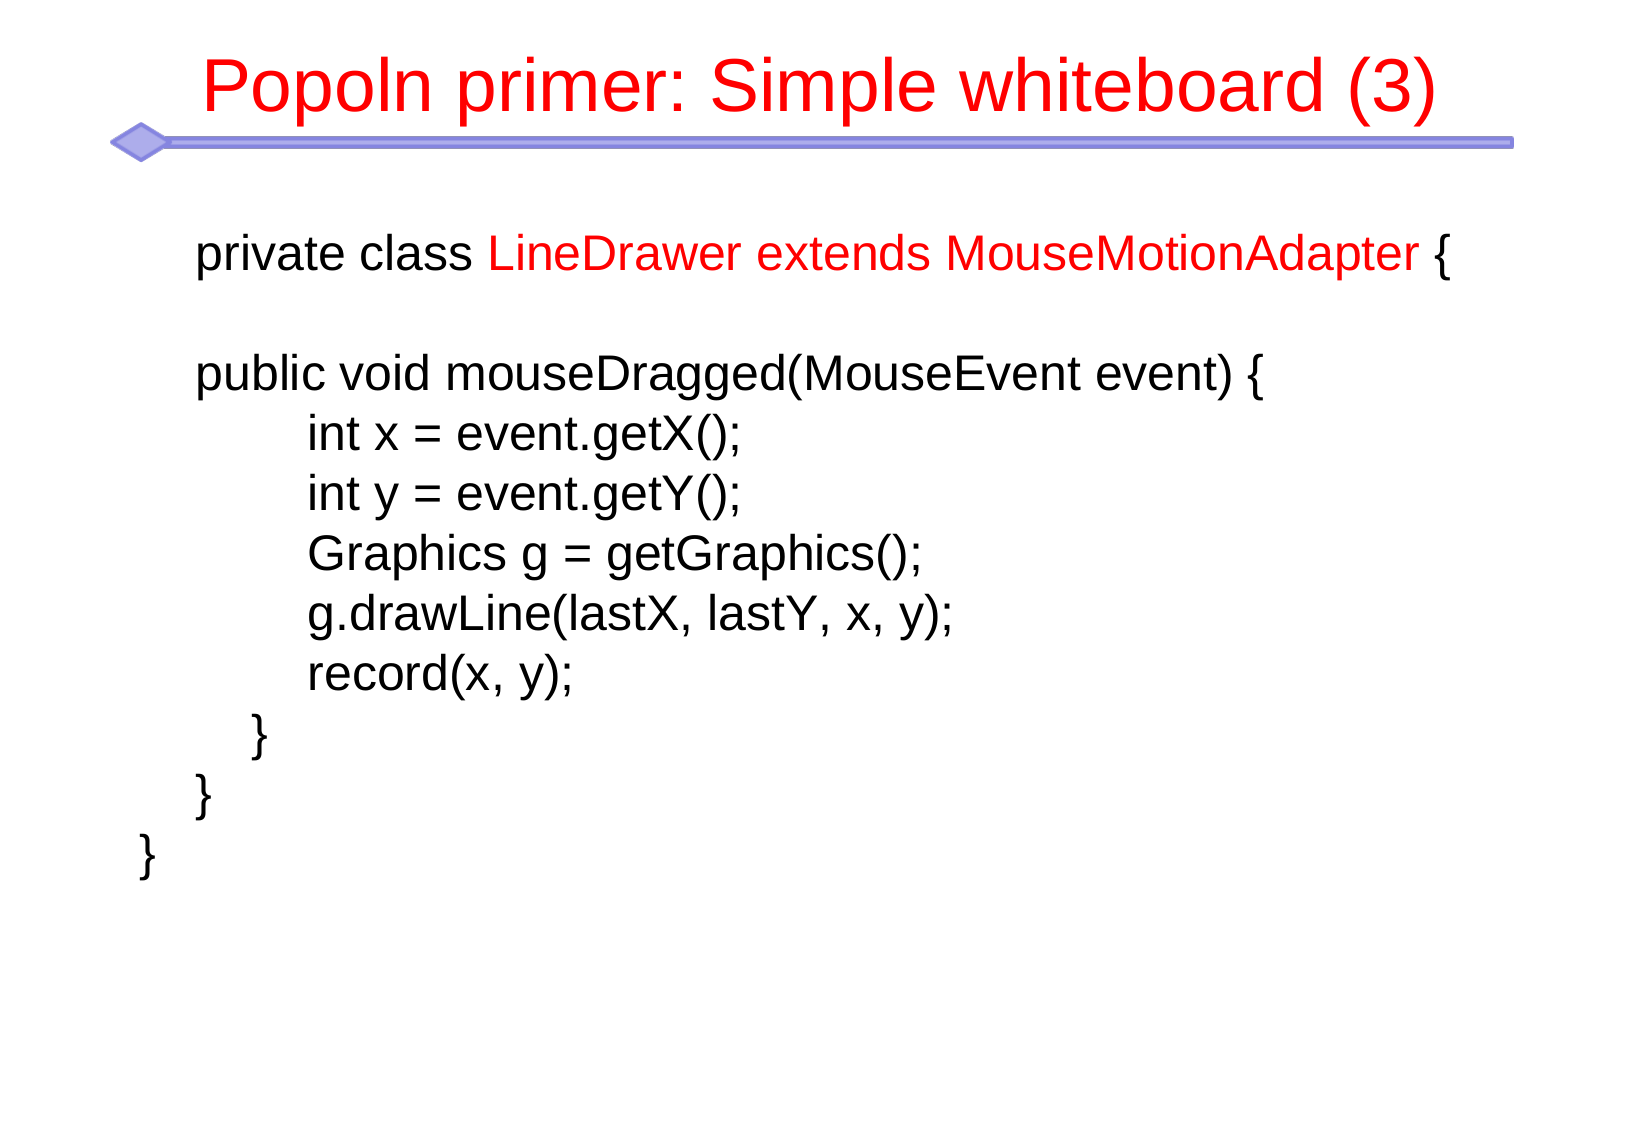

# Popoln primer: Simple whiteboard (3)
 private class LineDrawer extends MouseMotionAdapter {
 public void mouseDragged(MouseEvent event) {
 int x = event.getX();
 int y = event.getY();
 Graphics g = getGraphics();
 g.drawLine(lastX, lastY, x, y);
 record(x, y);
 }
 }
}